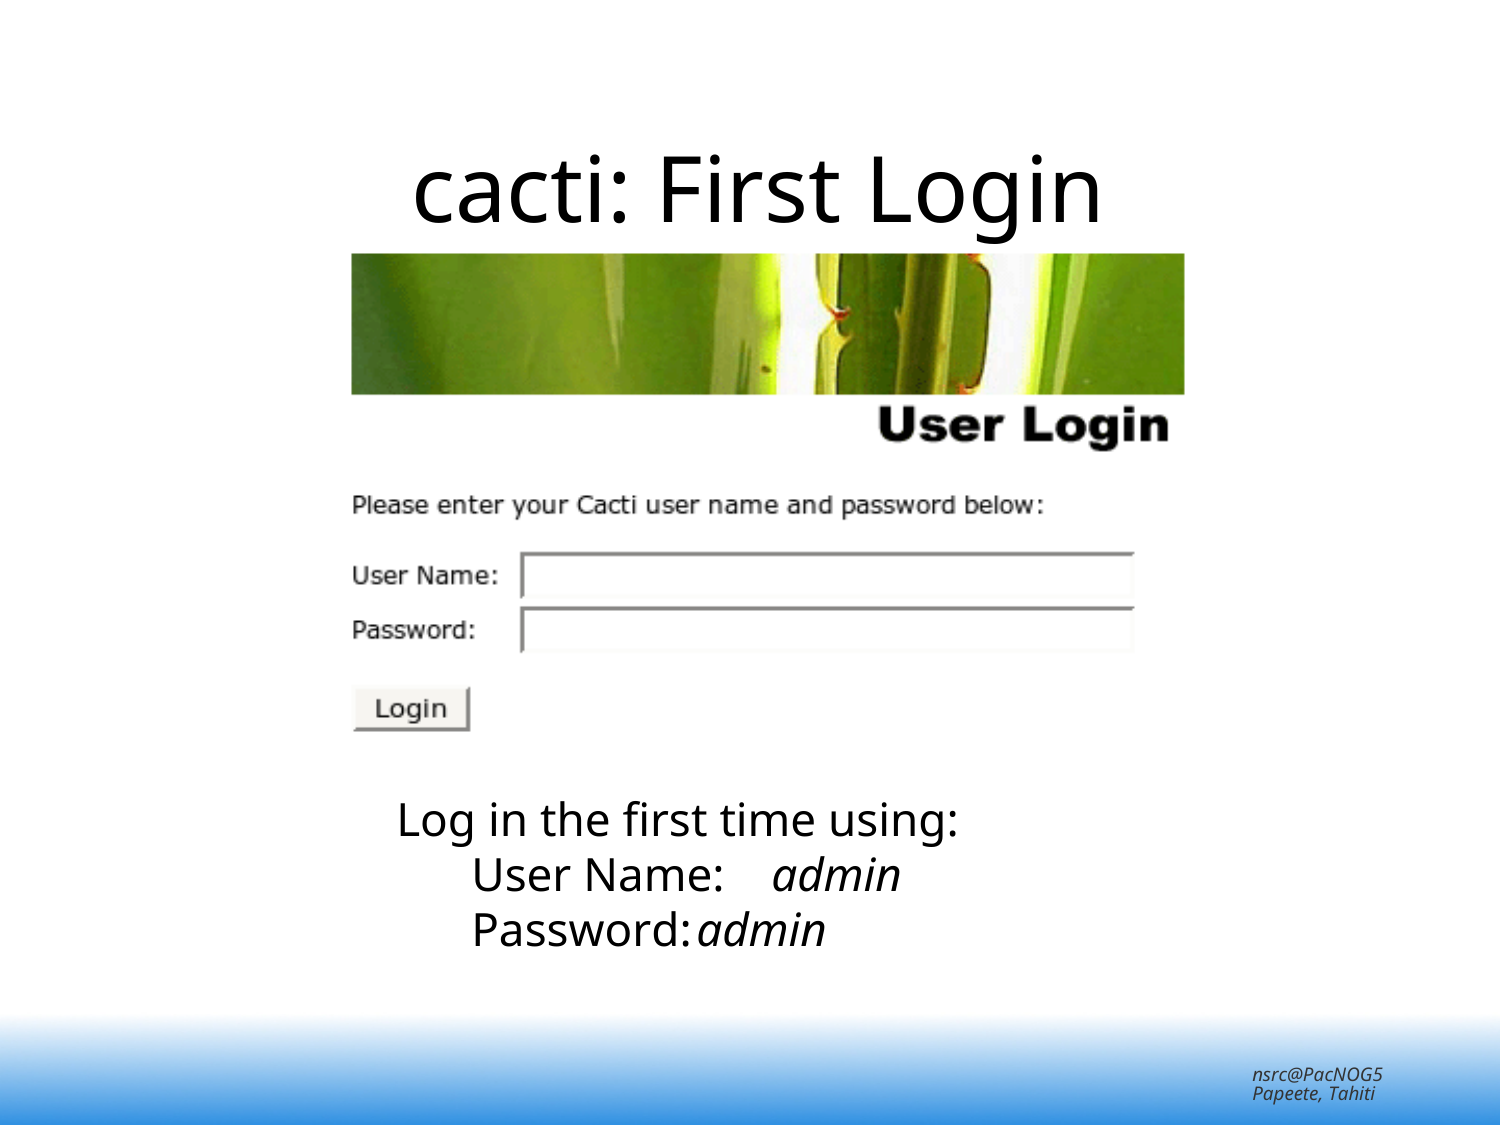

# cacti: First Login
Log in the first time using:
	User Name:	admin
	Password:	admin